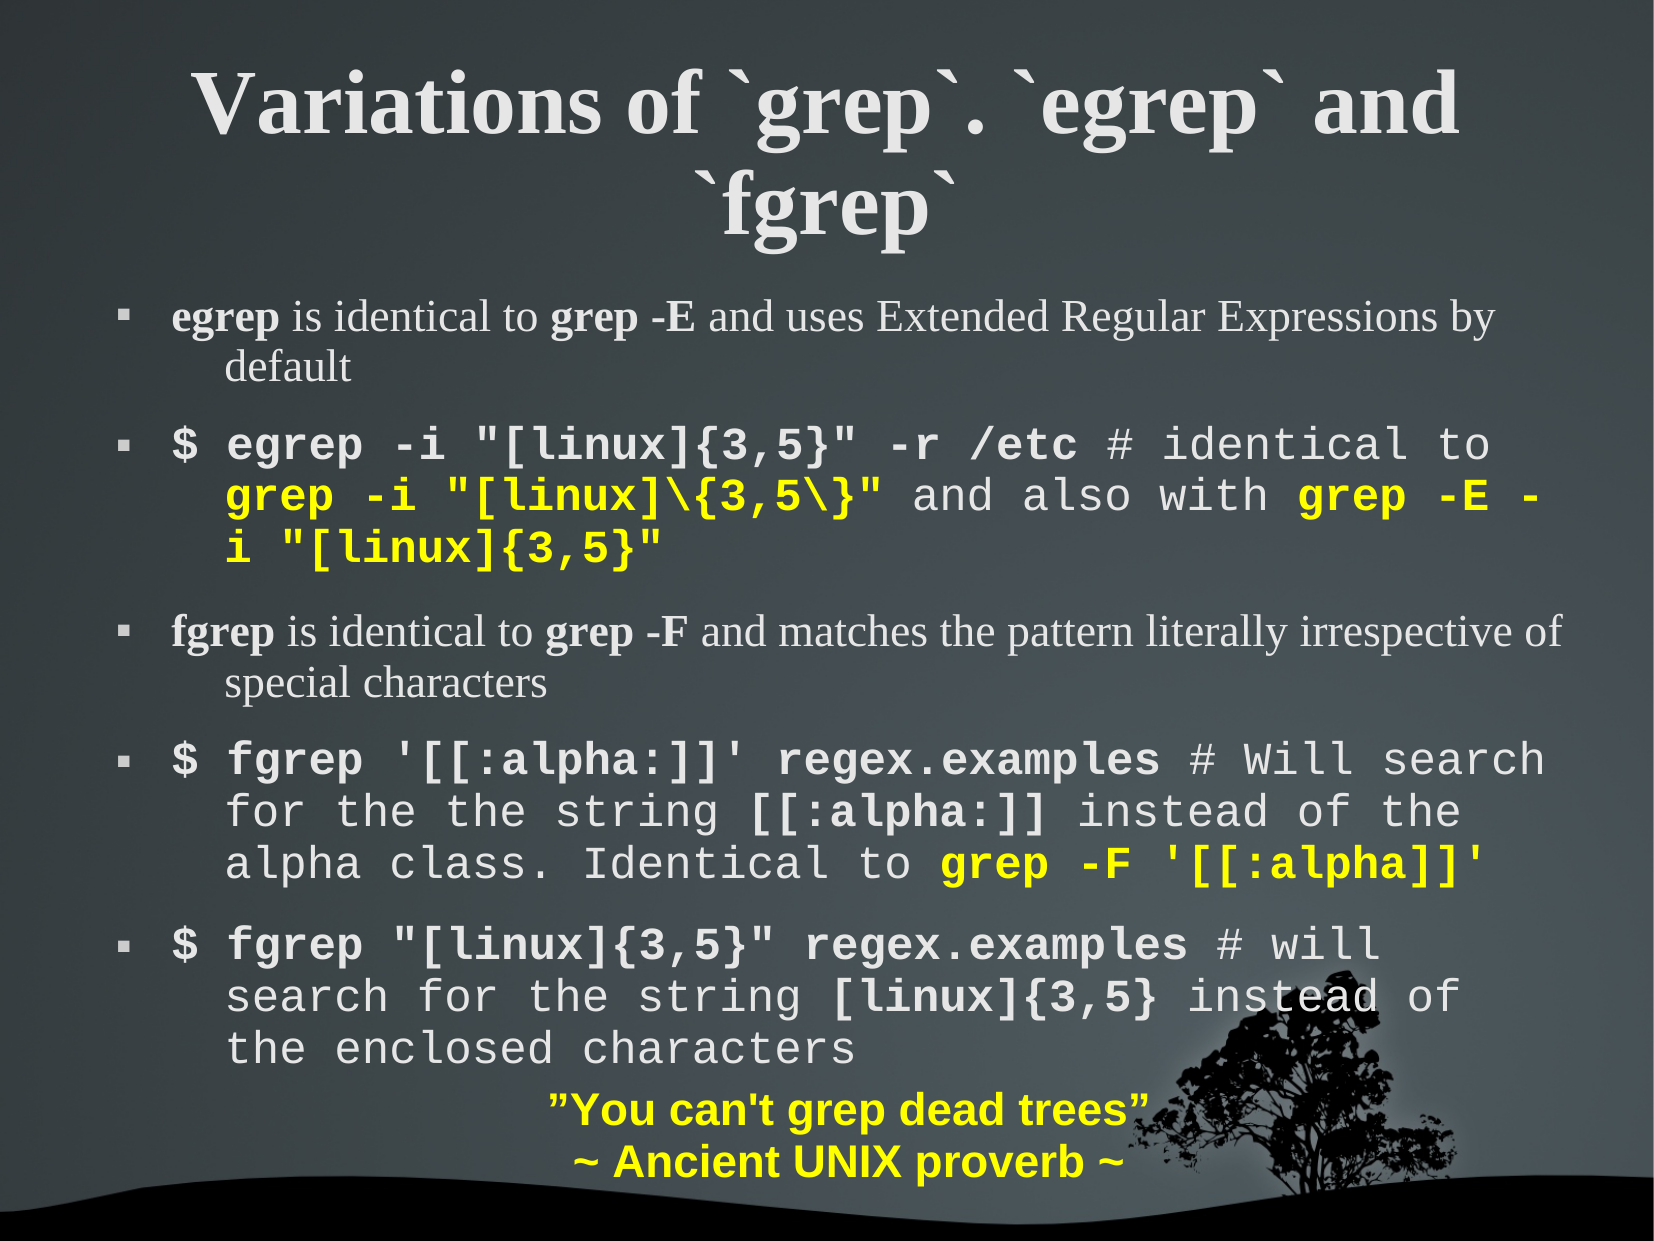

# Variations of `grep`. `egrep` and `fgrep`
egrep is identical to grep -Ε and uses Extended Regular Expressions by default
$ egrep -i "[linux]{3,5}" -r /etc # identical to grep -i "[linux]\{3,5\}" and also with grep -Ε -i "[linux]{3,5}"
fgrep is identical to grep -F and matches the pattern literally irrespective of special characters
$ fgrep '[[:alpha:]]' regex.examples # Will search for the the string [[:alpha:]] instead of the alpha class. Identical to grep -F '[[:alpha]]'
$ fgrep "[linux]{3,5}" regex.examples # will search for the string [linux]{3,5} instead of the enclosed characters
”You can't grep dead trees”
~ Ancient UNIX proverb ~